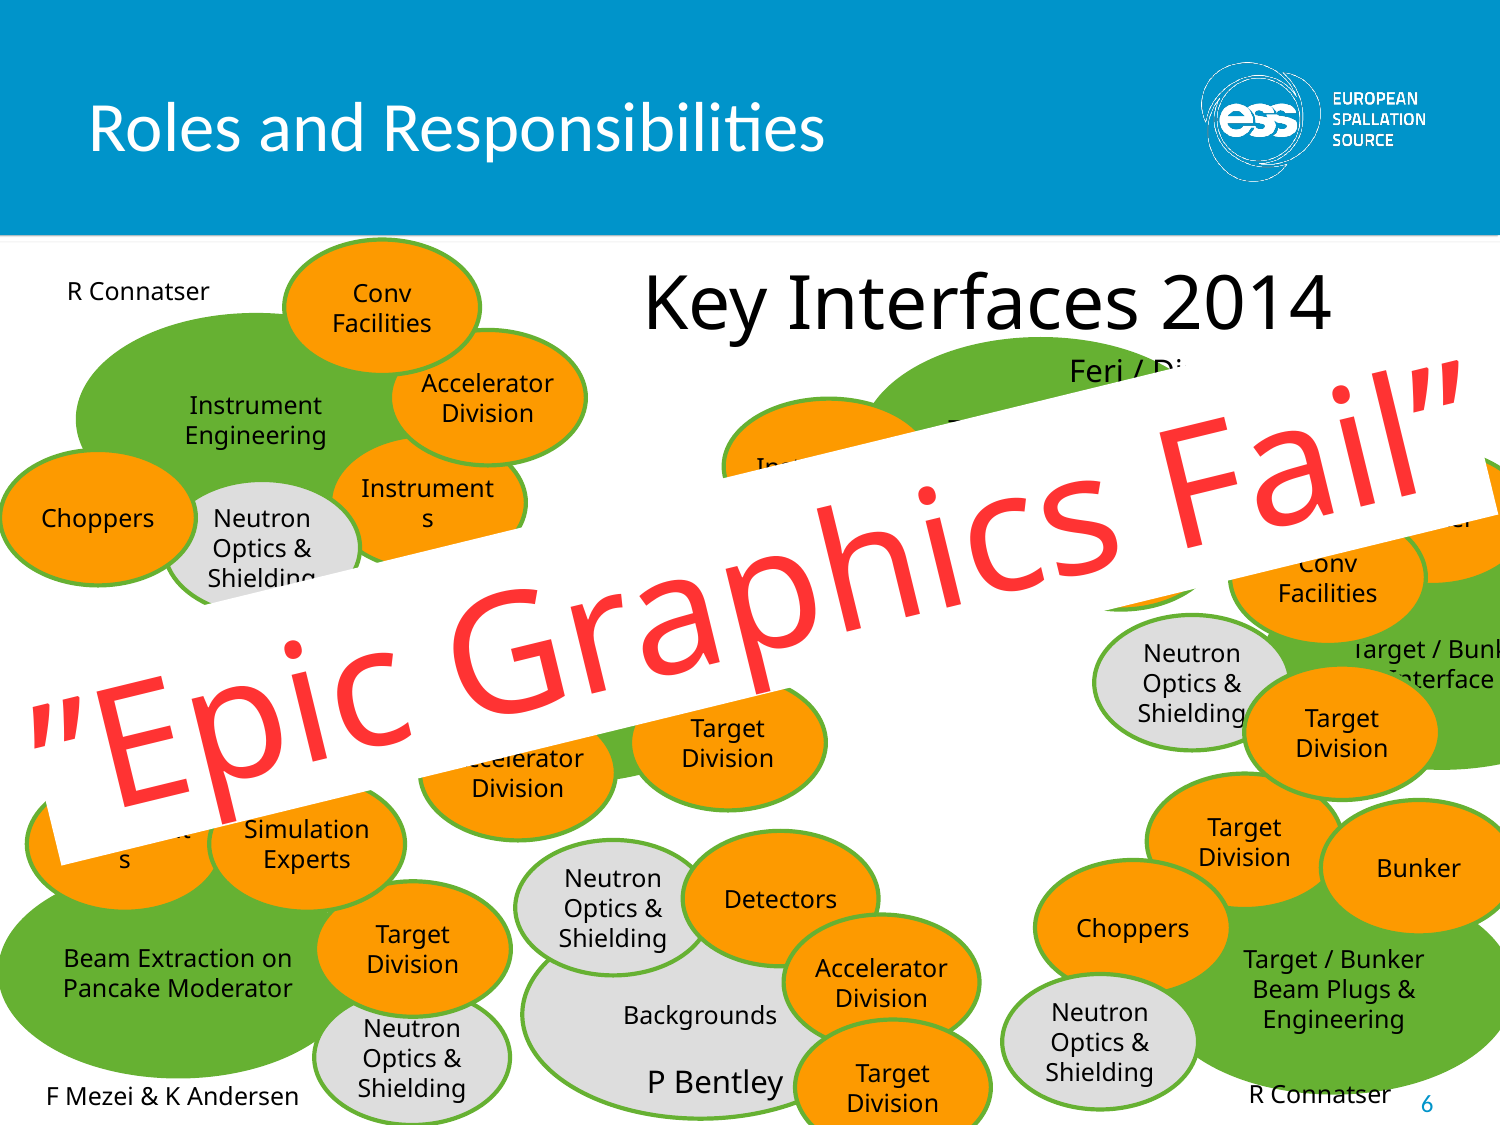

# Roles and Responsibilities
Conv Facilities
Key Interfaces 2014
R Connatser
Instrument Engineering
Accelerator Division
Feri / Dimitri
Target / Science
Interface
Target Division
Instruments
Instruments
Bunker
Choppers
”Epic Graphics Fail”
Directors
NSS
Neutron Optics & Shielding
Conv Facilities
G Muehrer
Target / Bunker
Interface
Shielding Coordination
Neutron Optics & Shielding
Neutron Optics & Shielding
Target Division
Target Division
Accelerator Division
Target Division
Instruments
Simulation Experts
Bunker
Detectors
Neutron Optics & Shielding
Choppers
Beam Extraction on
Pancake Moderator
Target Division
Target / Bunker Beam Plugs & Engineering
Backgrounds
Accelerator Division
Neutron Optics & Shielding
Neutron Optics & Shielding
Target Division
P Bentley
R Connatser
F Mezei & K Andersen